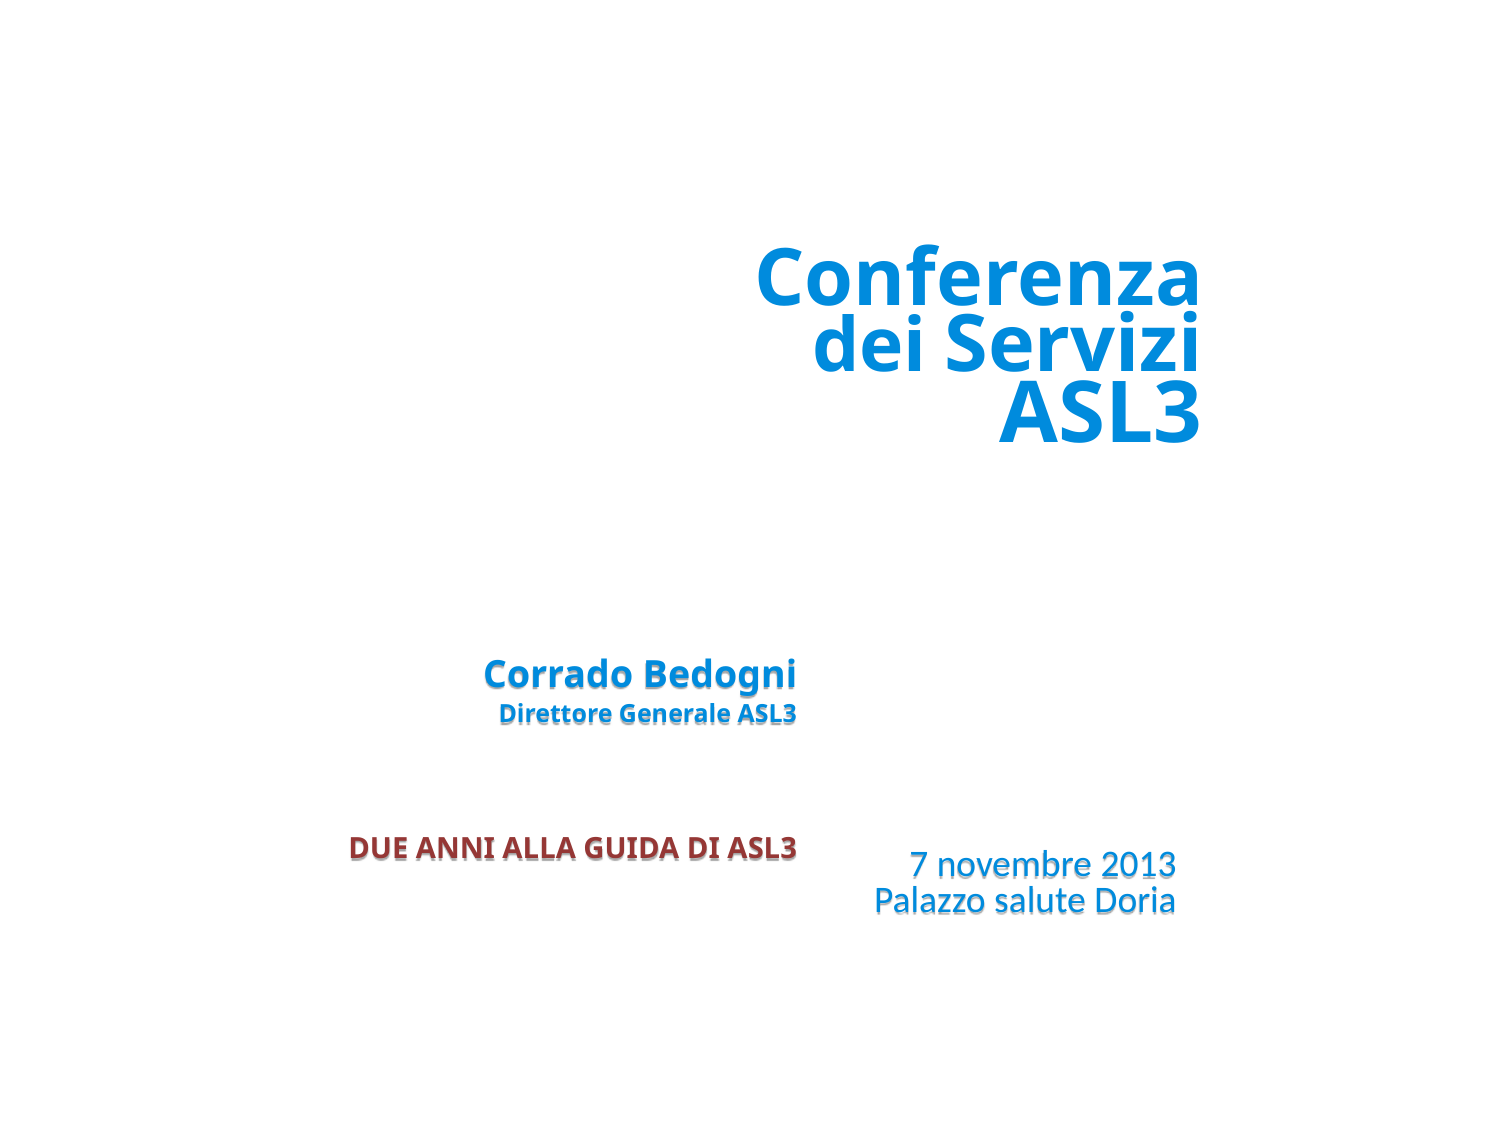

# Conferenza dei Servizi ASL3
Corrado Bedogni
Direttore Generale ASL3
DUE ANNI ALLA GUIDA DI ASL3
7 novembre 2013
Palazzo salute Doria